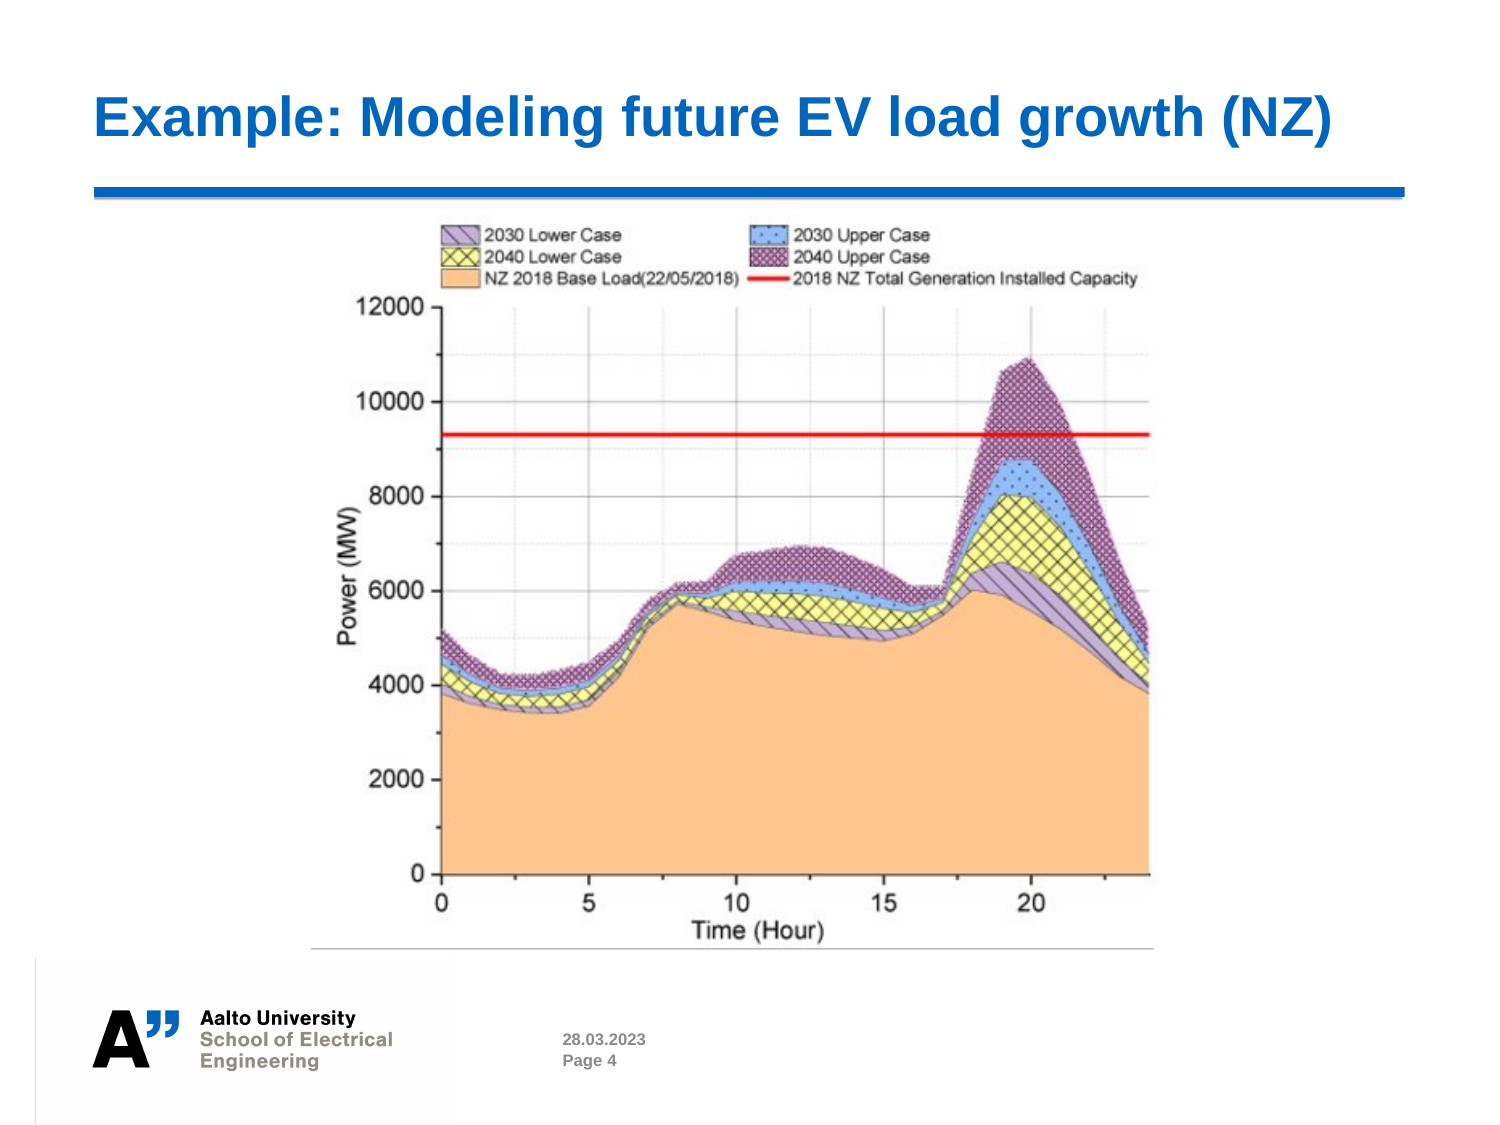

# Example: Modeling future EV load growth (NZ)
Su et al. (2019)
28.03.2023
Page 4